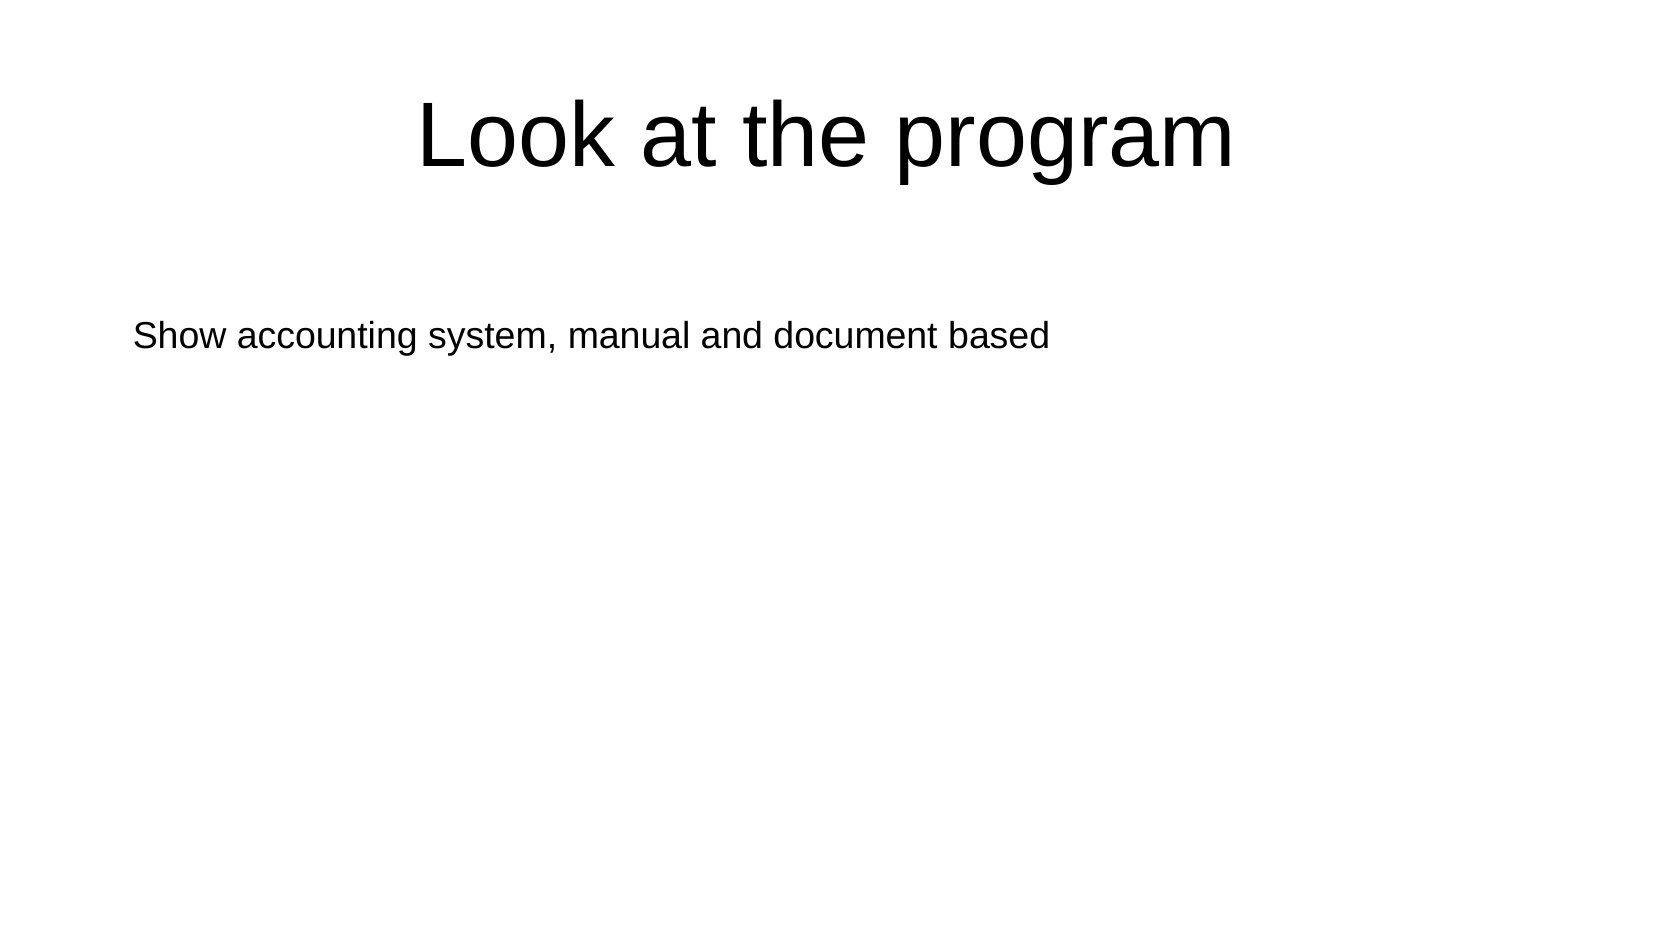

# Look at the program
Show accounting system, manual and document based